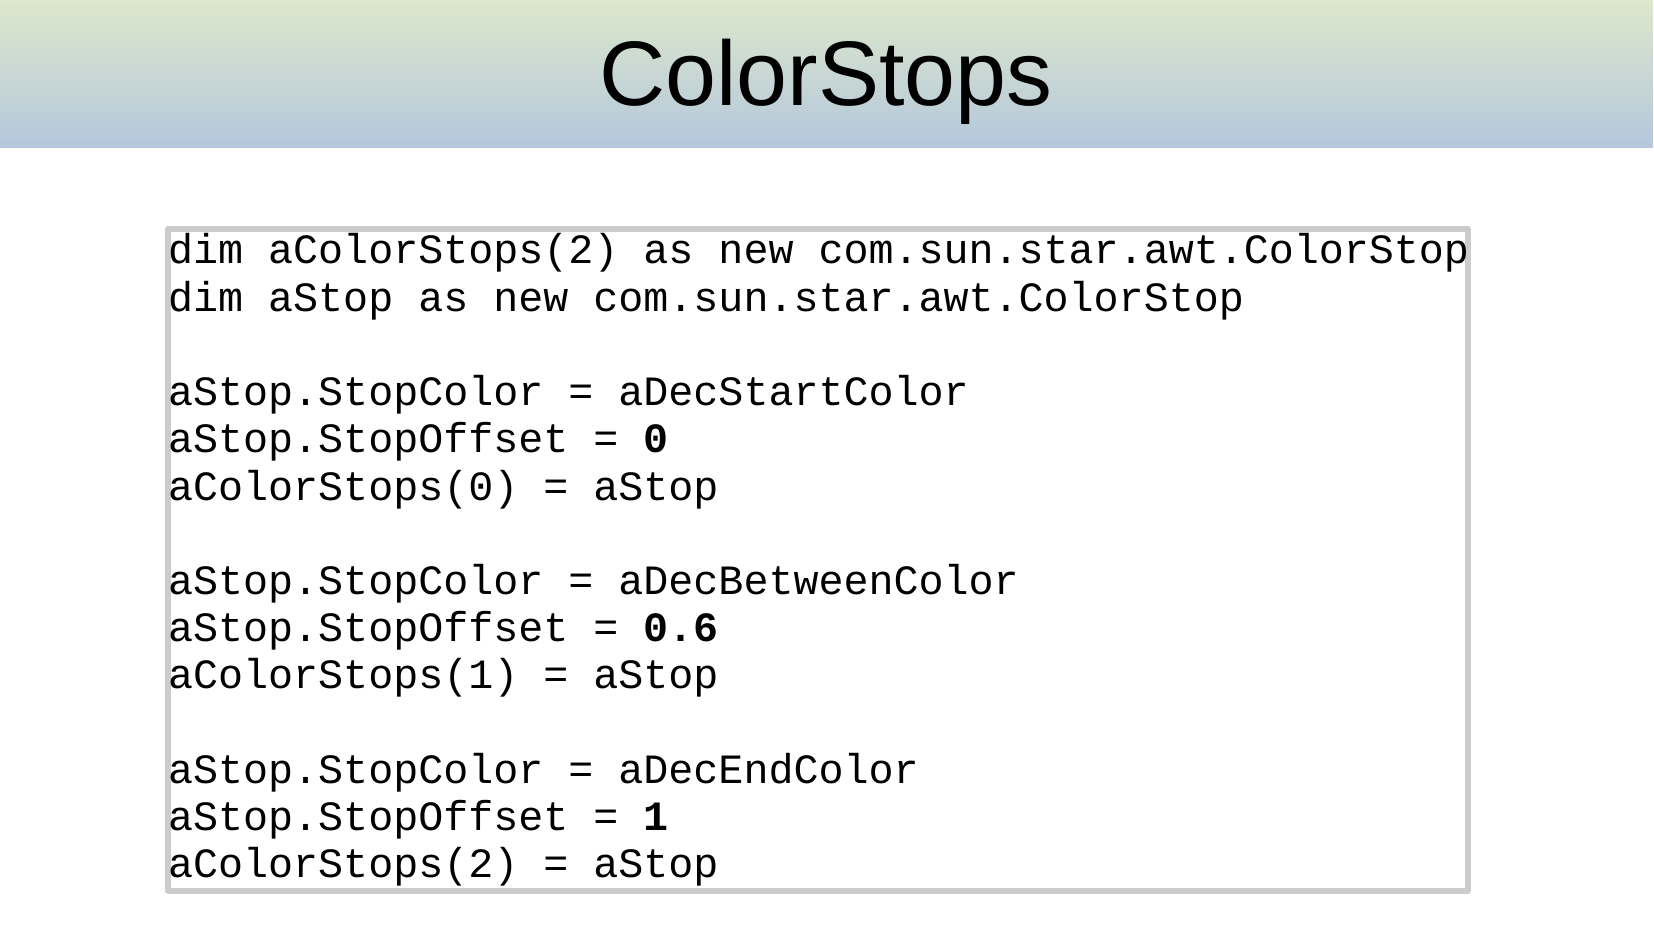

# ColorStops
dim aColorStops(2) as new com.sun.star.awt.ColorStop
dim aStop as new com.sun.star.awt.ColorStop
aStop.StopColor = aDecStartColor
aStop.StopOffset = 0
aColorStops(0) = aStop
aStop.StopColor = aDecBetweenColor
aStop.StopOffset = 0.6
aColorStops(1) = aStop
aStop.StopColor = aDecEndColor
aStop.StopOffset = 1
aColorStops(2) = aStop